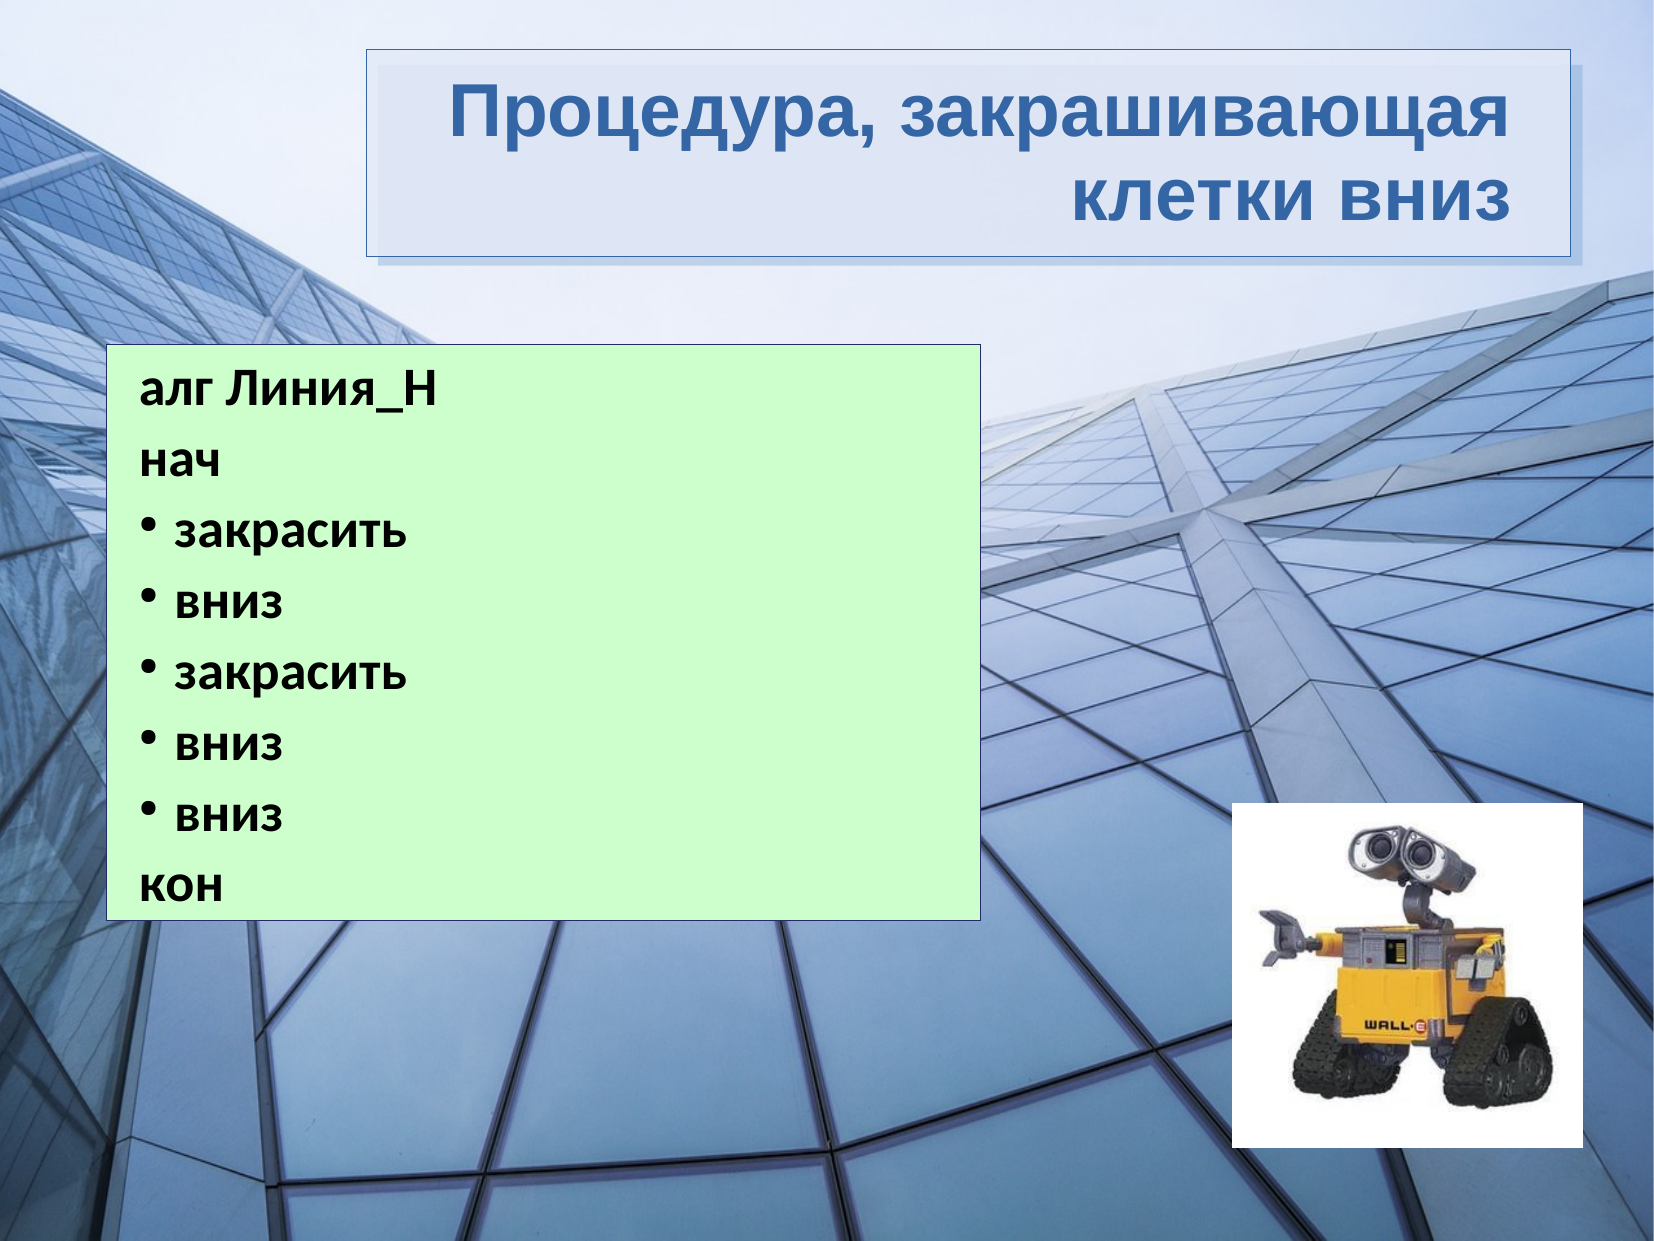

# Процедура, закрашивающая клетки вниз
алг Линия_Н
нач
закрасить
вниз
закрасить
вниз
вниз
кон